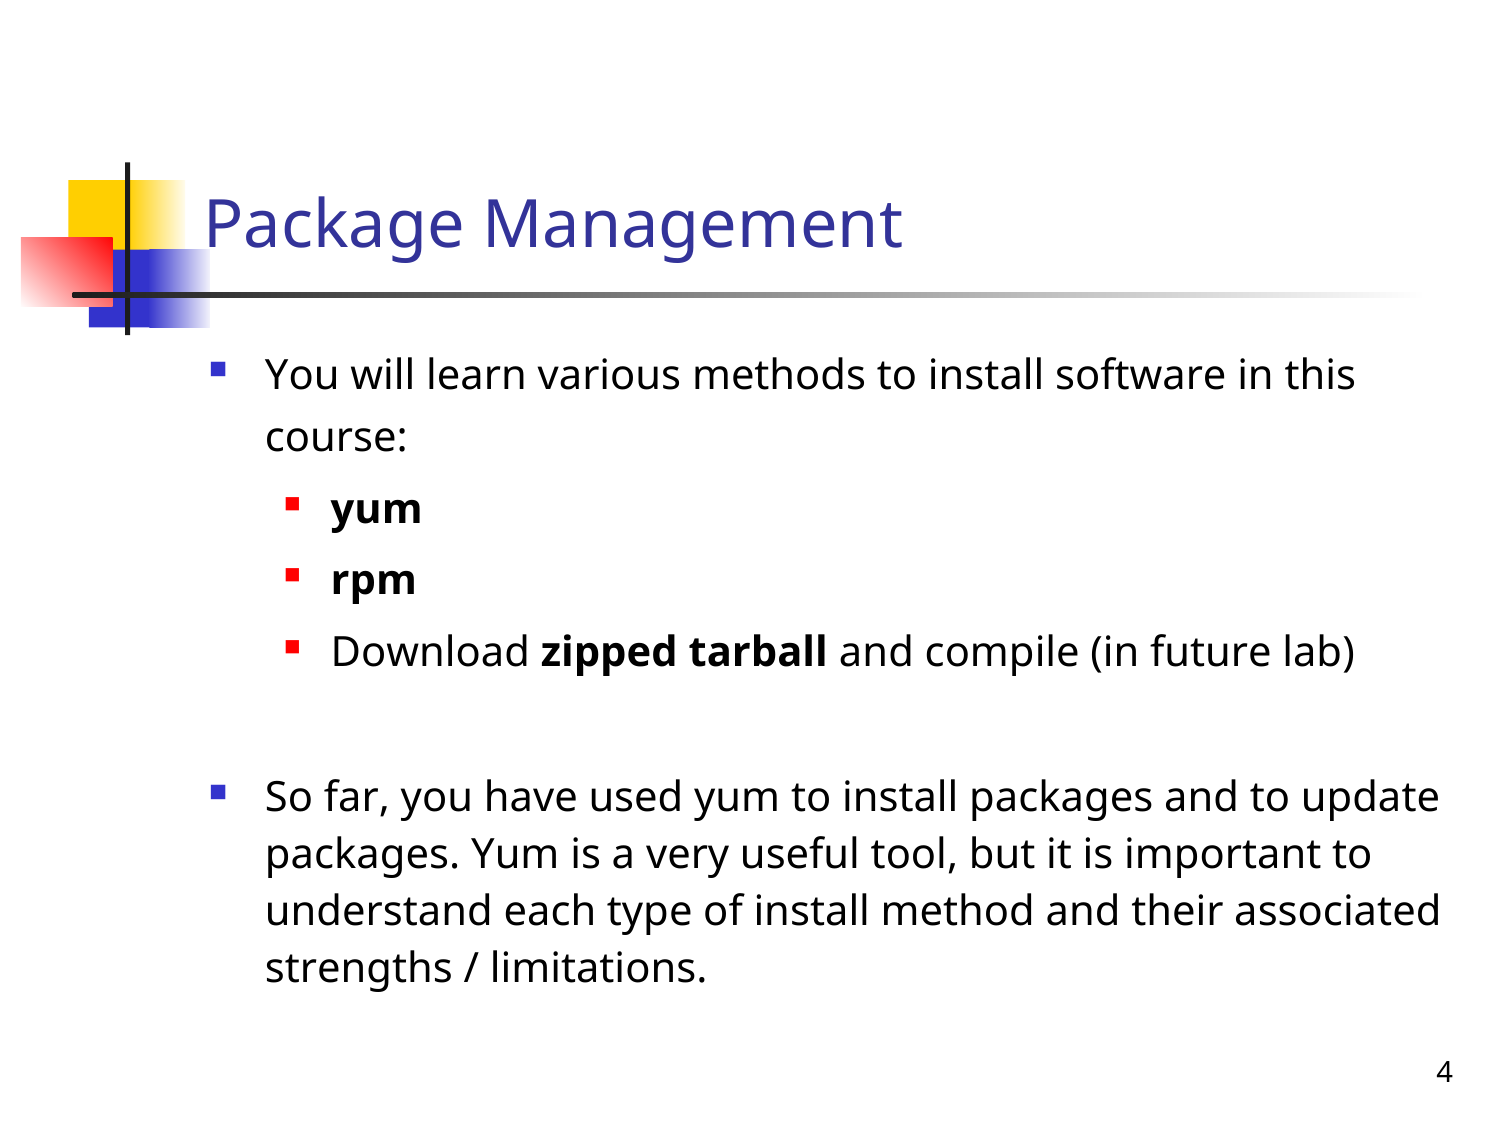

# Package Management
You will learn various methods to install software in this course:
yum
rpm
Download zipped tarball and compile (in future lab)
So far, you have used yum to install packages and to update packages. Yum is a very useful tool, but it is important to understand each type of install method and their associated strengths / limitations.
4